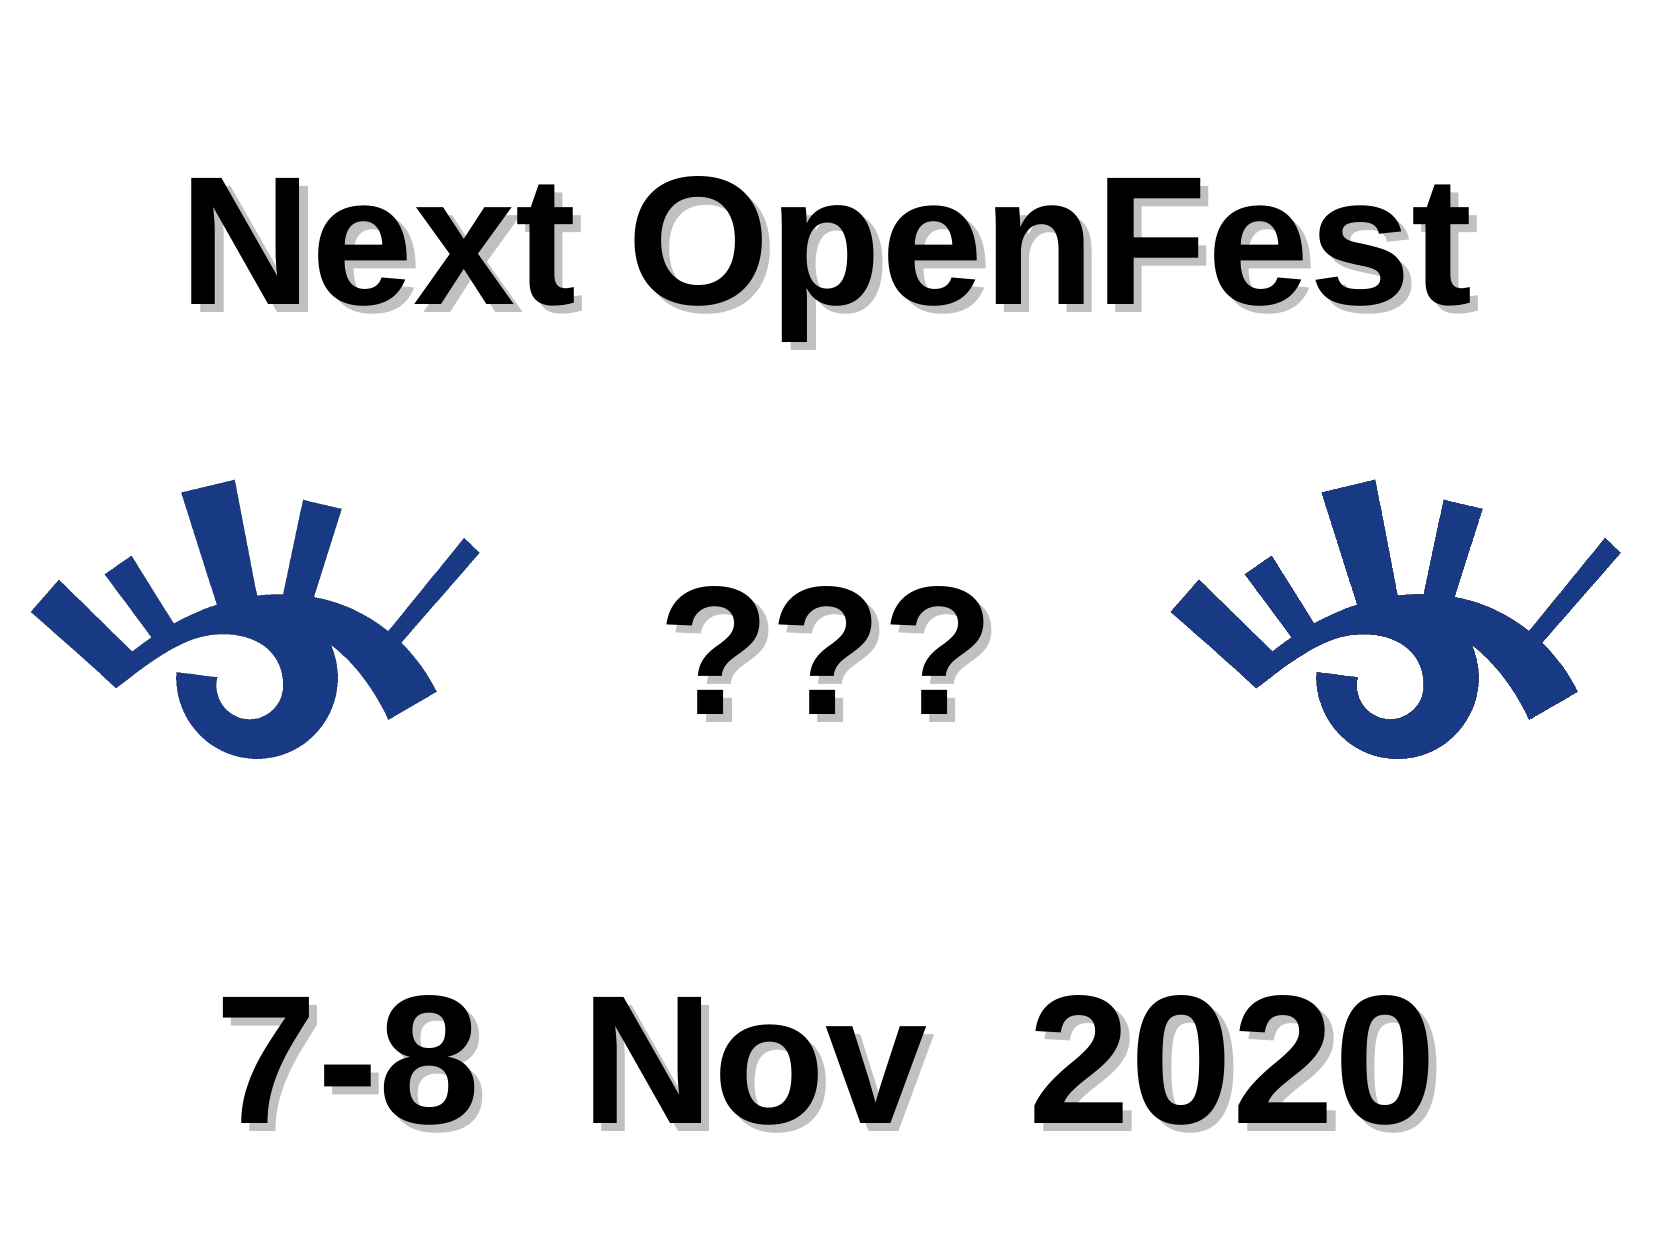

# Next OpenFest
???
7-8 Nov 2020